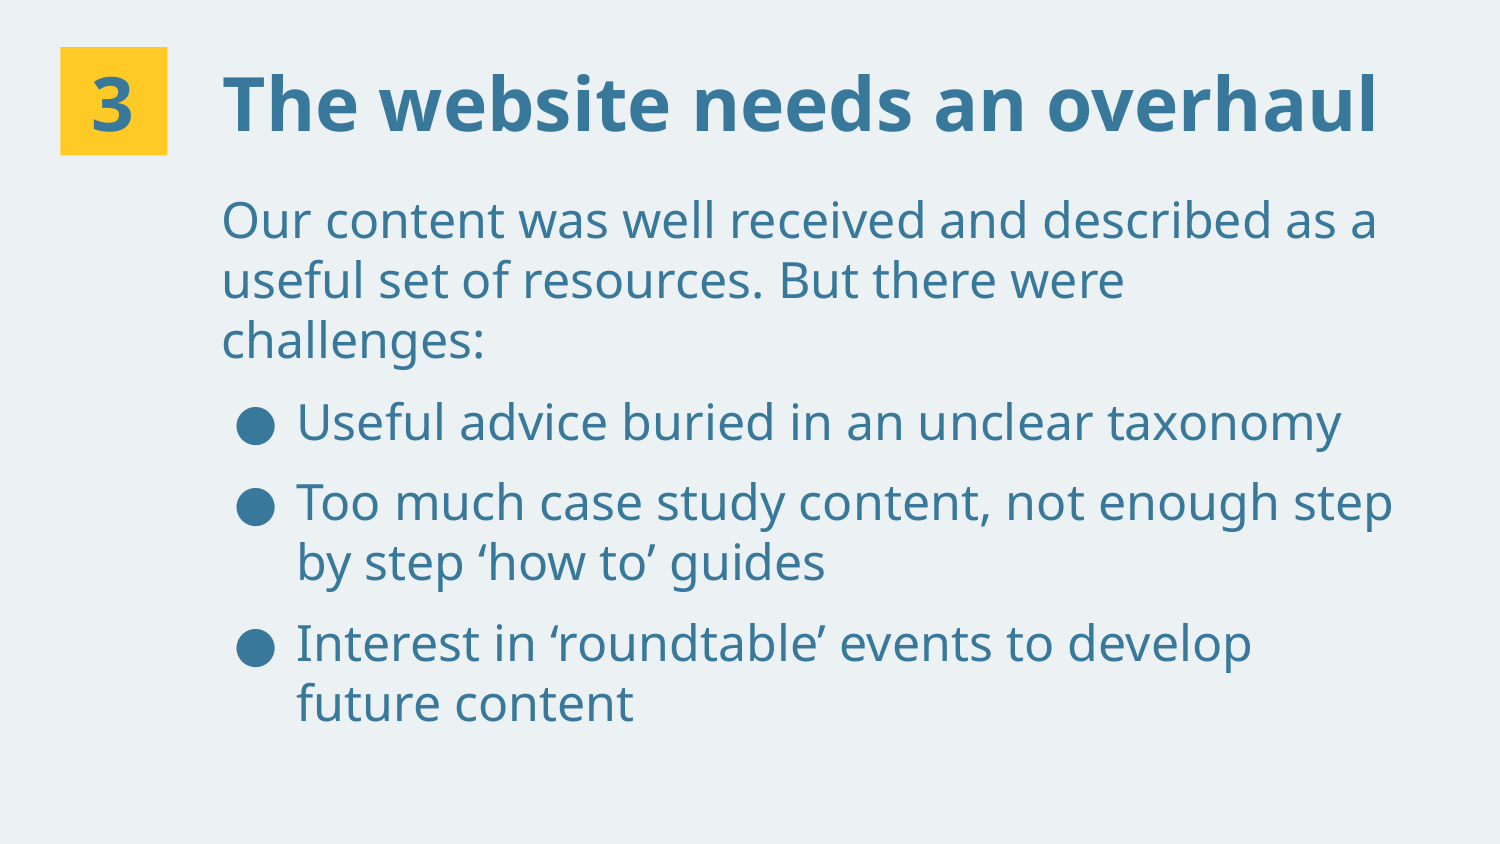

3
# The website needs an overhaul
Our content was well received and described as a useful set of resources. But there were challenges:
Useful advice buried in an unclear taxonomy
Too much case study content, not enough step by step ‘how to’ guides
Interest in ‘roundtable’ events to develop future content